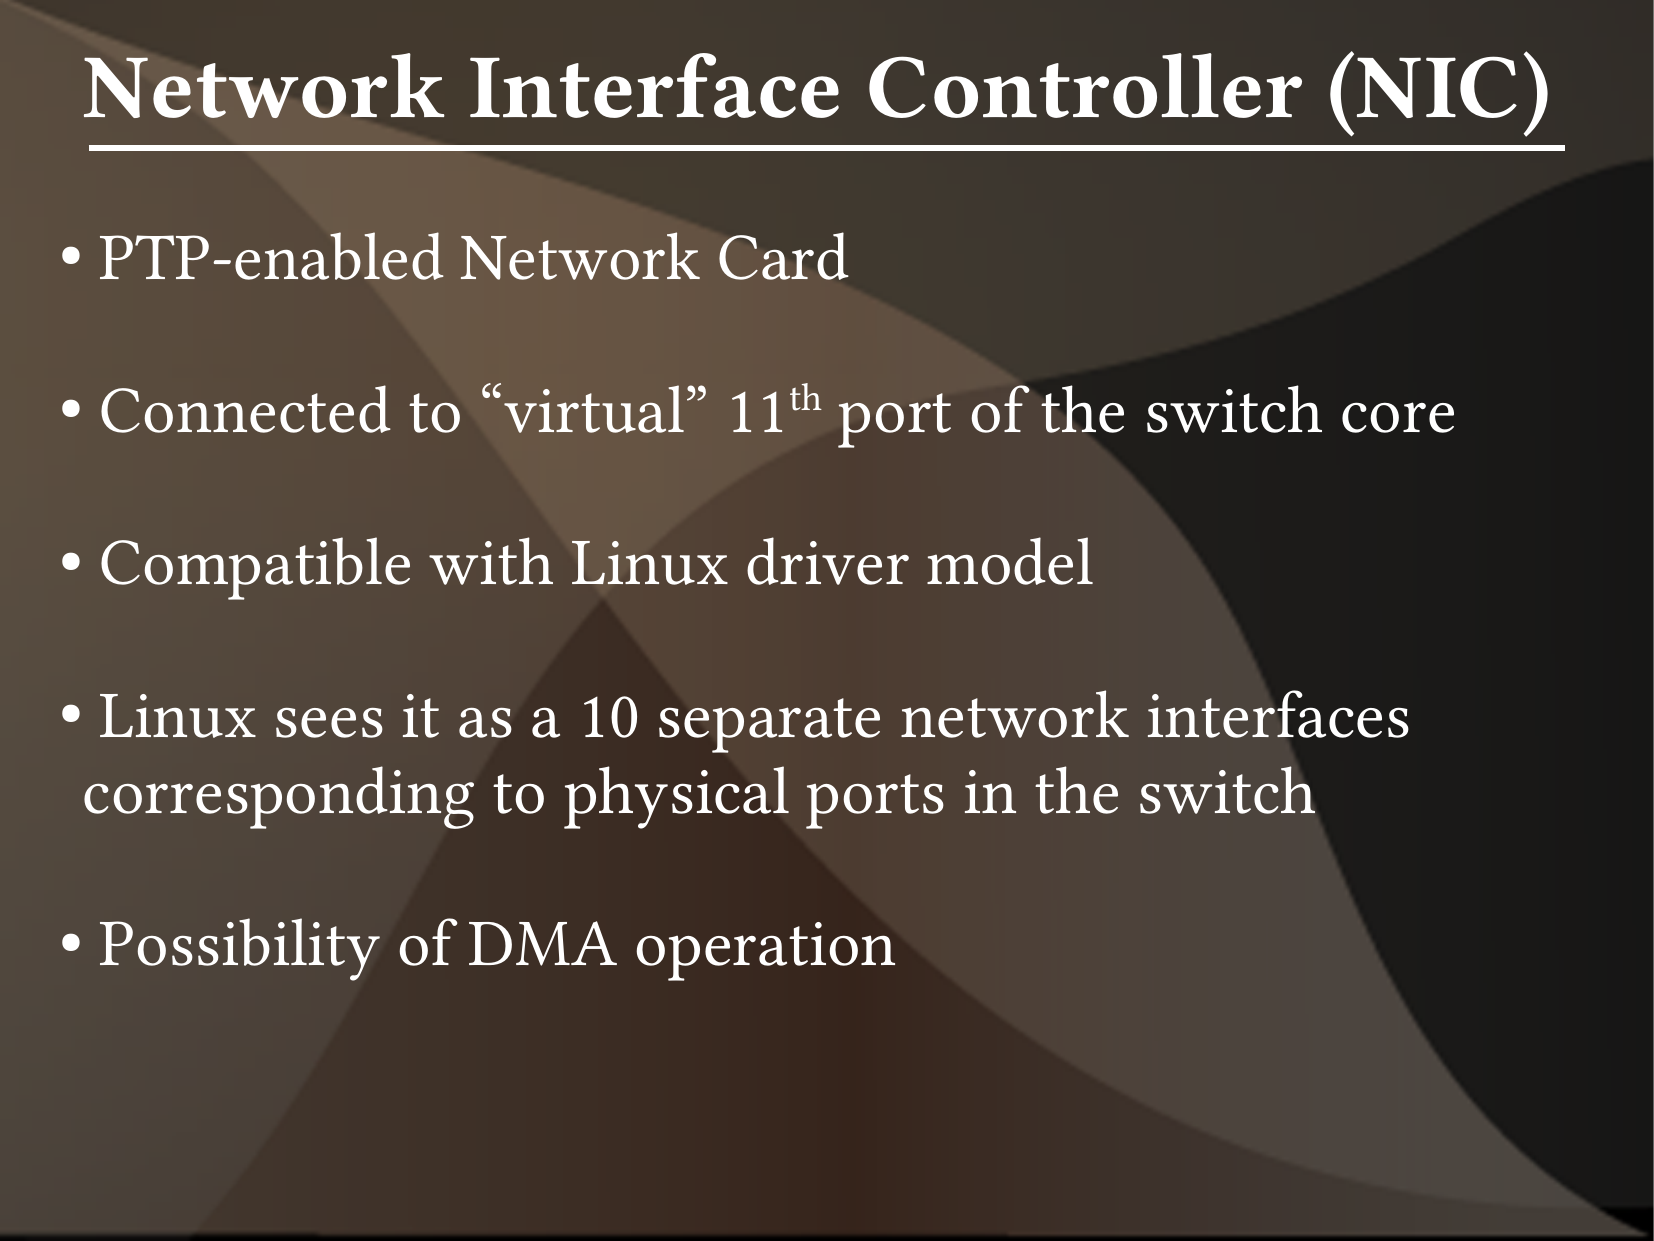

# Network Interface Controller (NIC)
 PTP-enabled Network Card
 Connected to “virtual” 11th port of the switch core
 Compatible with Linux driver model
 Linux sees it as a 10 separate network interfaces
corresponding to physical ports in the switch
 Possibility of DMA operation